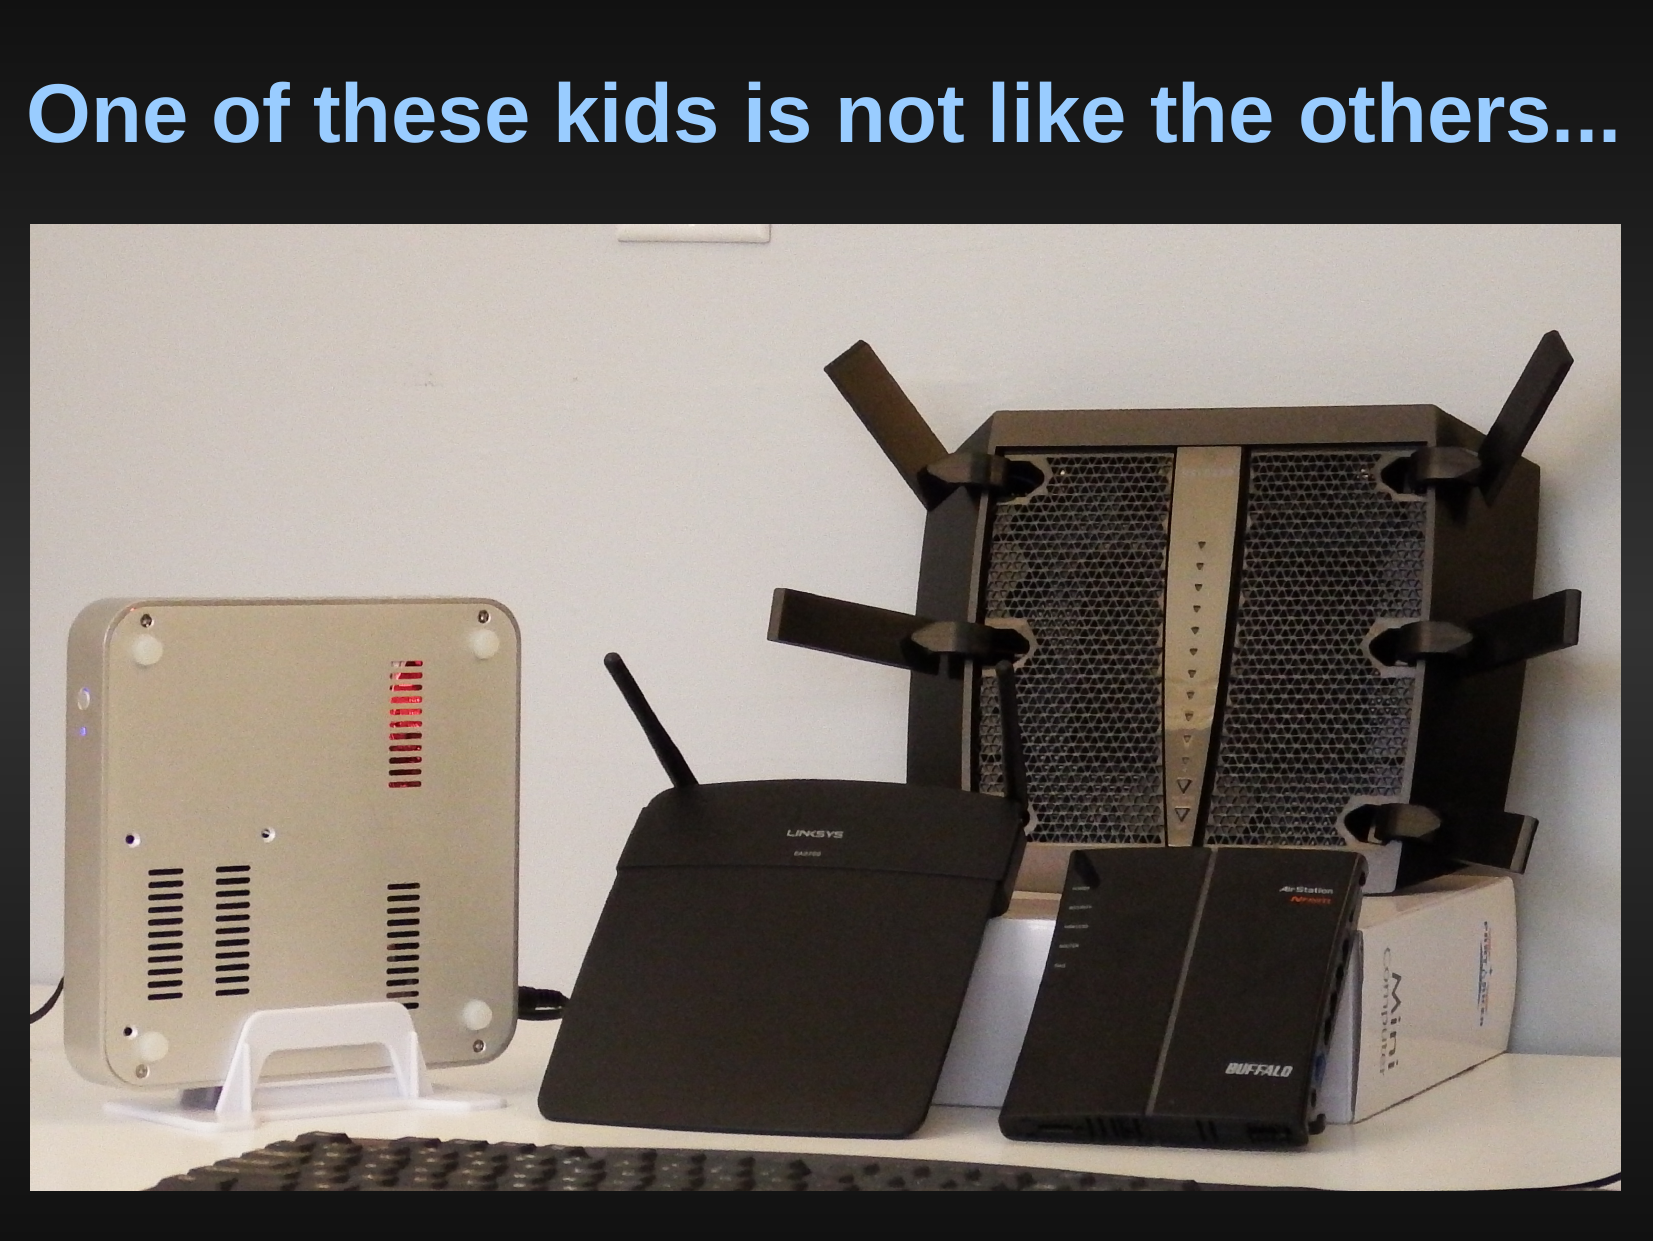

# One of these kids is not like the others...